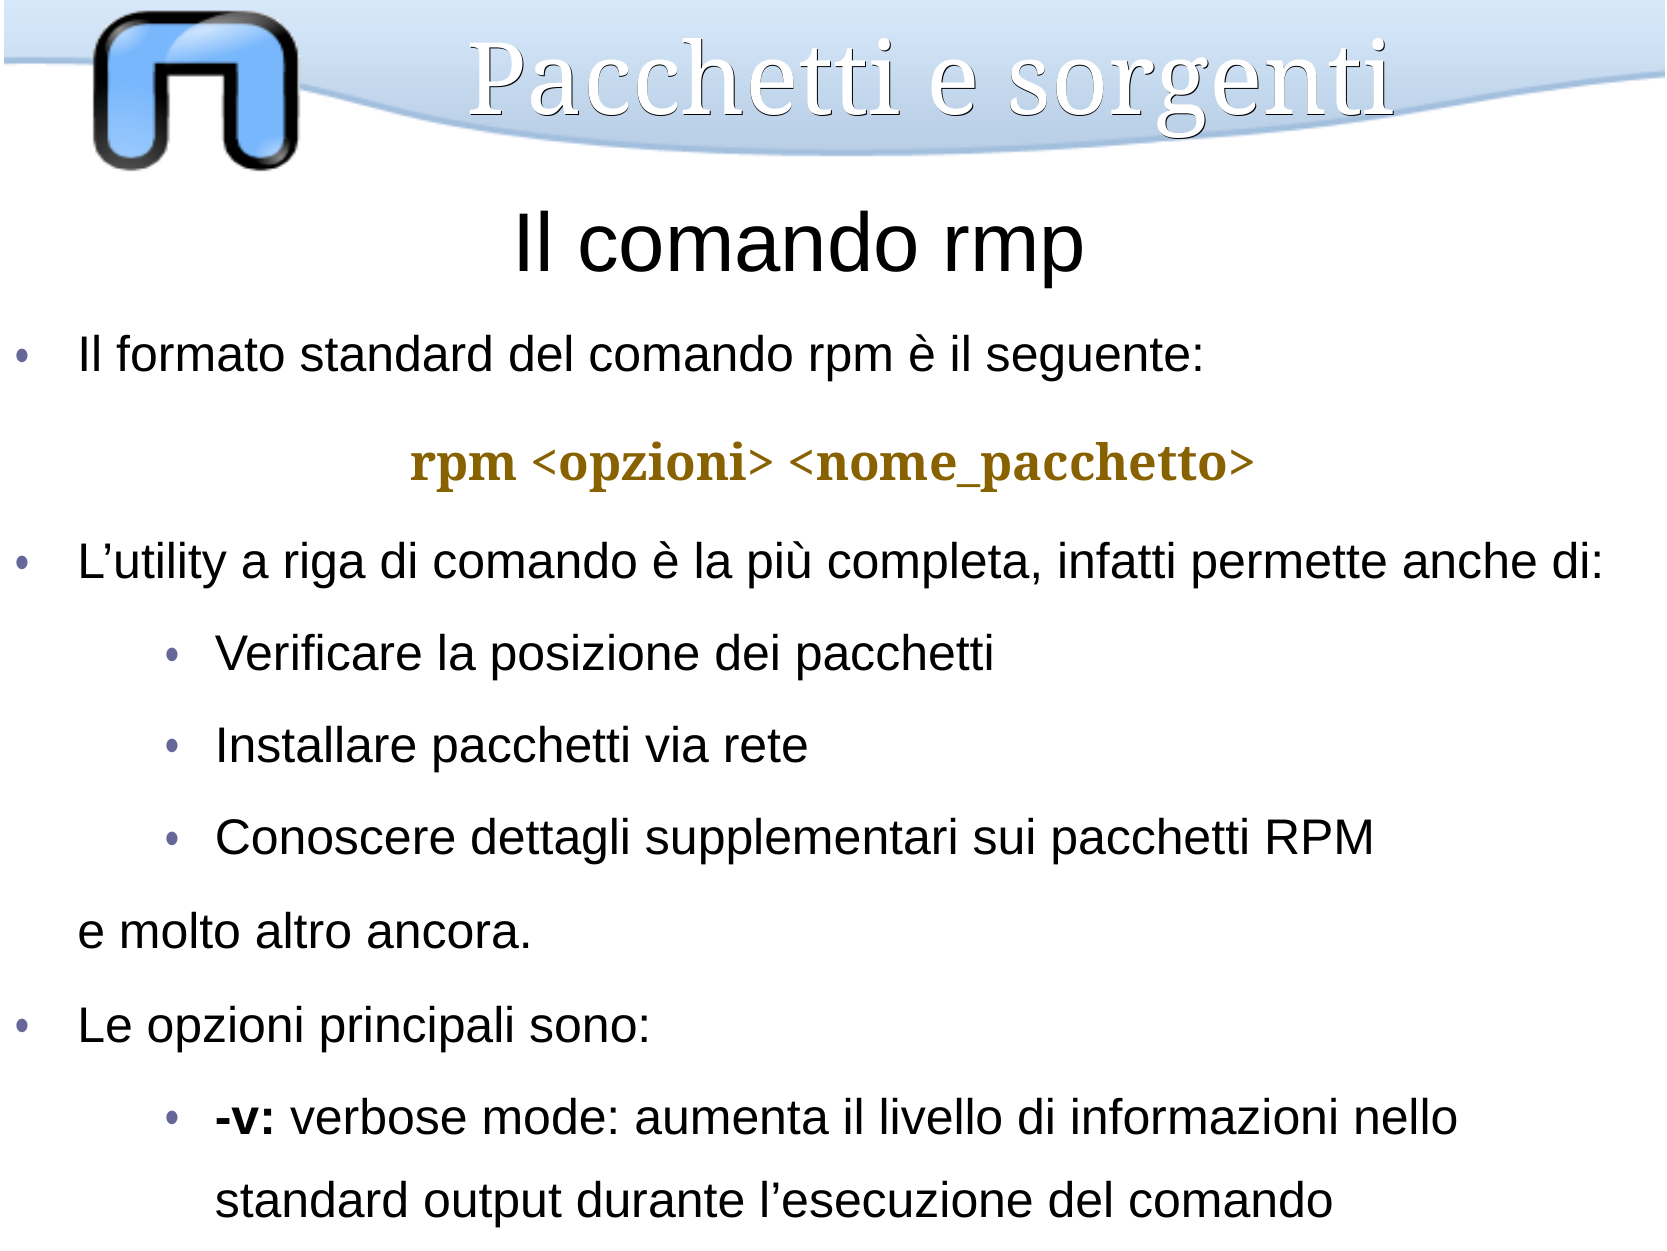

Pacchetti e sorgenti
# Il comando rmp
Il formato standard del comando rpm è il seguente:
rpm <opzioni> <nome_pacchetto>
L’utility a riga di comando è la più completa, infatti permette anche di:
Verificare la posizione dei pacchetti
Installare pacchetti via rete
Conoscere dettagli supplementari sui pacchetti RPM
	e molto altro ancora.
Le opzioni principali sono:
-v: verbose mode: aumenta il livello di informazioni nello standard output durante l’esecuzione del comando